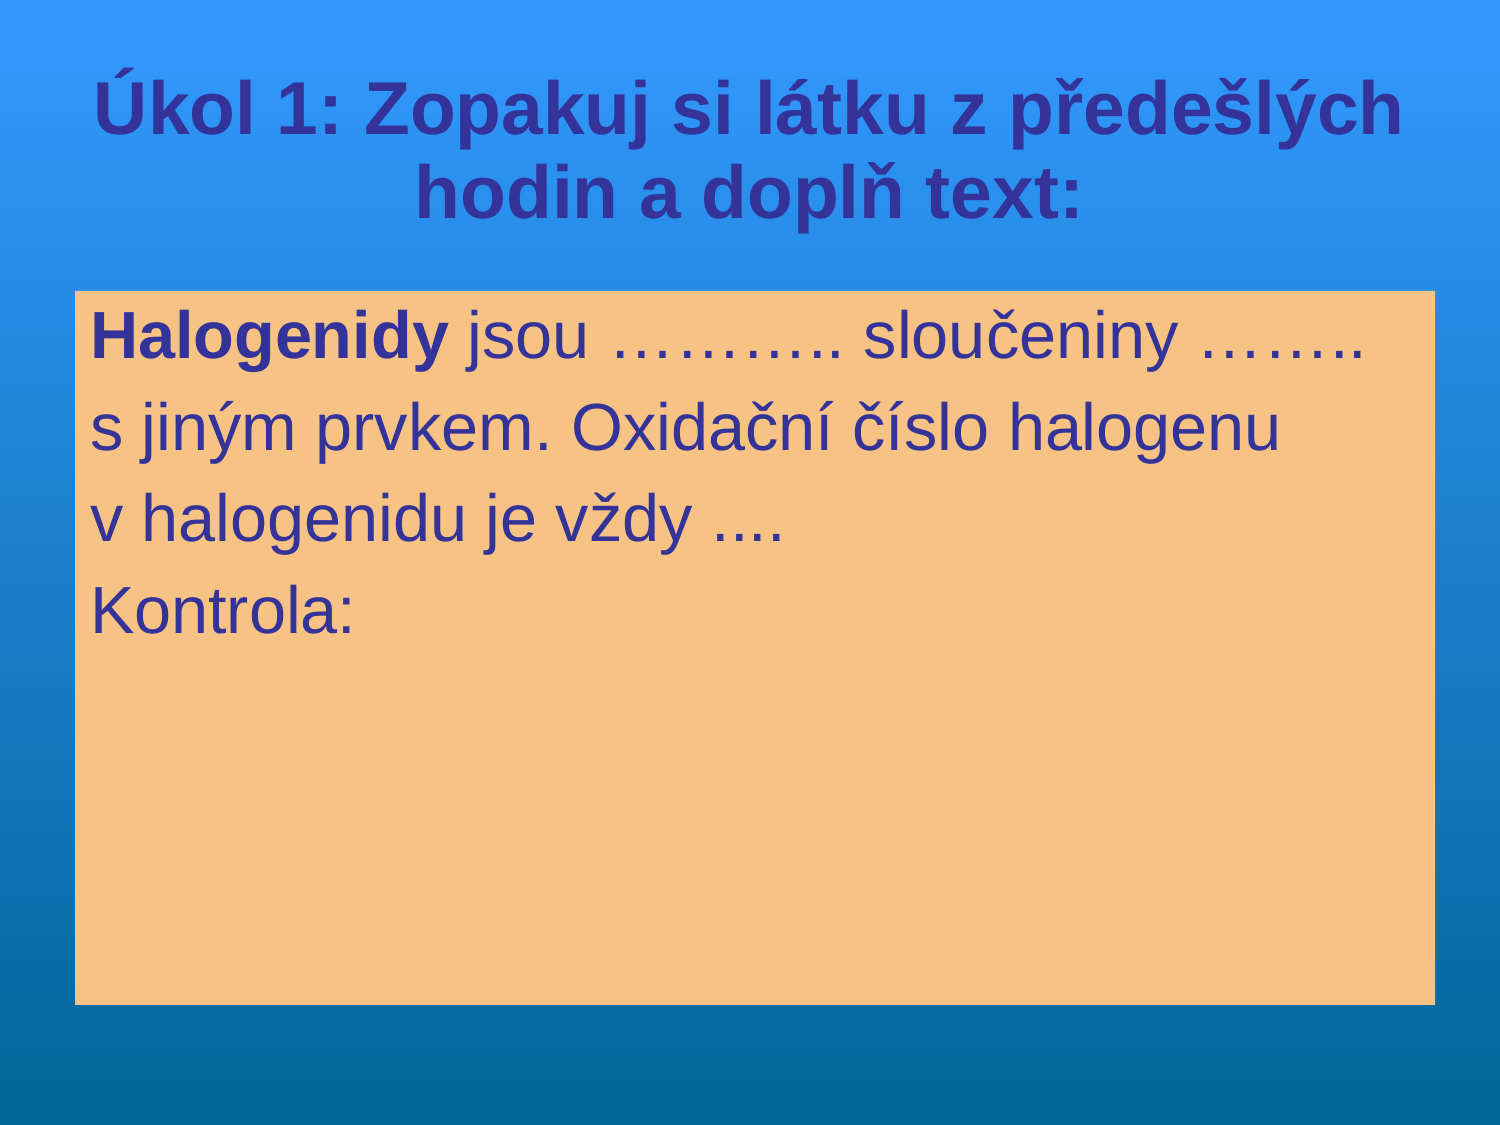

# Úkol 1: Zopakuj si látku z předešlých hodin a doplň text:
Halogenidy jsou ……….. sloučeniny ……..
s jiným prvkem. Oxidační číslo halogenu
v halogenidu je vždy ....
Kontrola:
Halogenidy jsou dvouprvkové sloučeniny
halogenu s jiným prvkem. Oxidační číslo
halogenu v halogenidu je vždy -I.